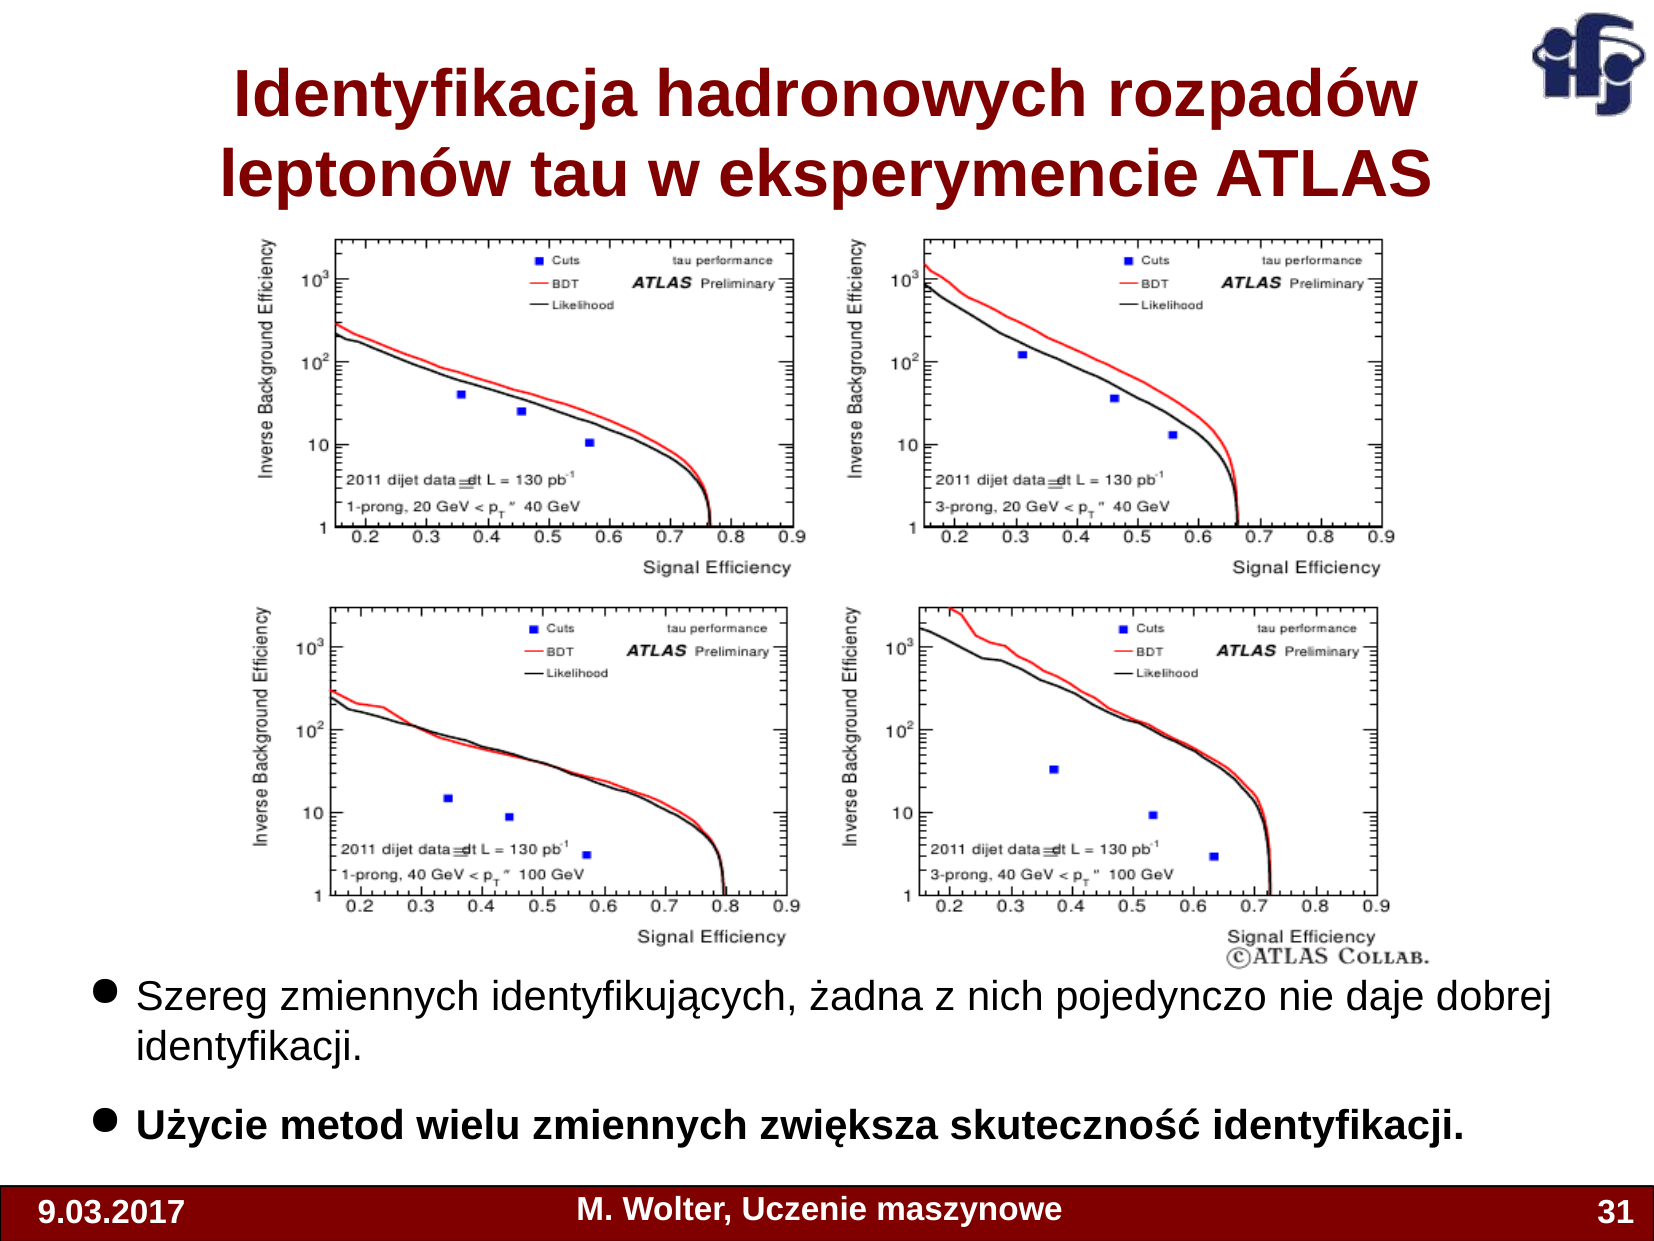

# Identyfikacja hadronowych rozpadów leptonów tau w eksperymencie ATLAS
Szereg zmiennych identyfikujących, żadna z nich pojedynczo nie daje dobrej identyfikacji.
Użycie metod wielu zmiennych zwiększa skuteczność identyfikacji.
9.03.2017
Machine Learning, M. Wolter